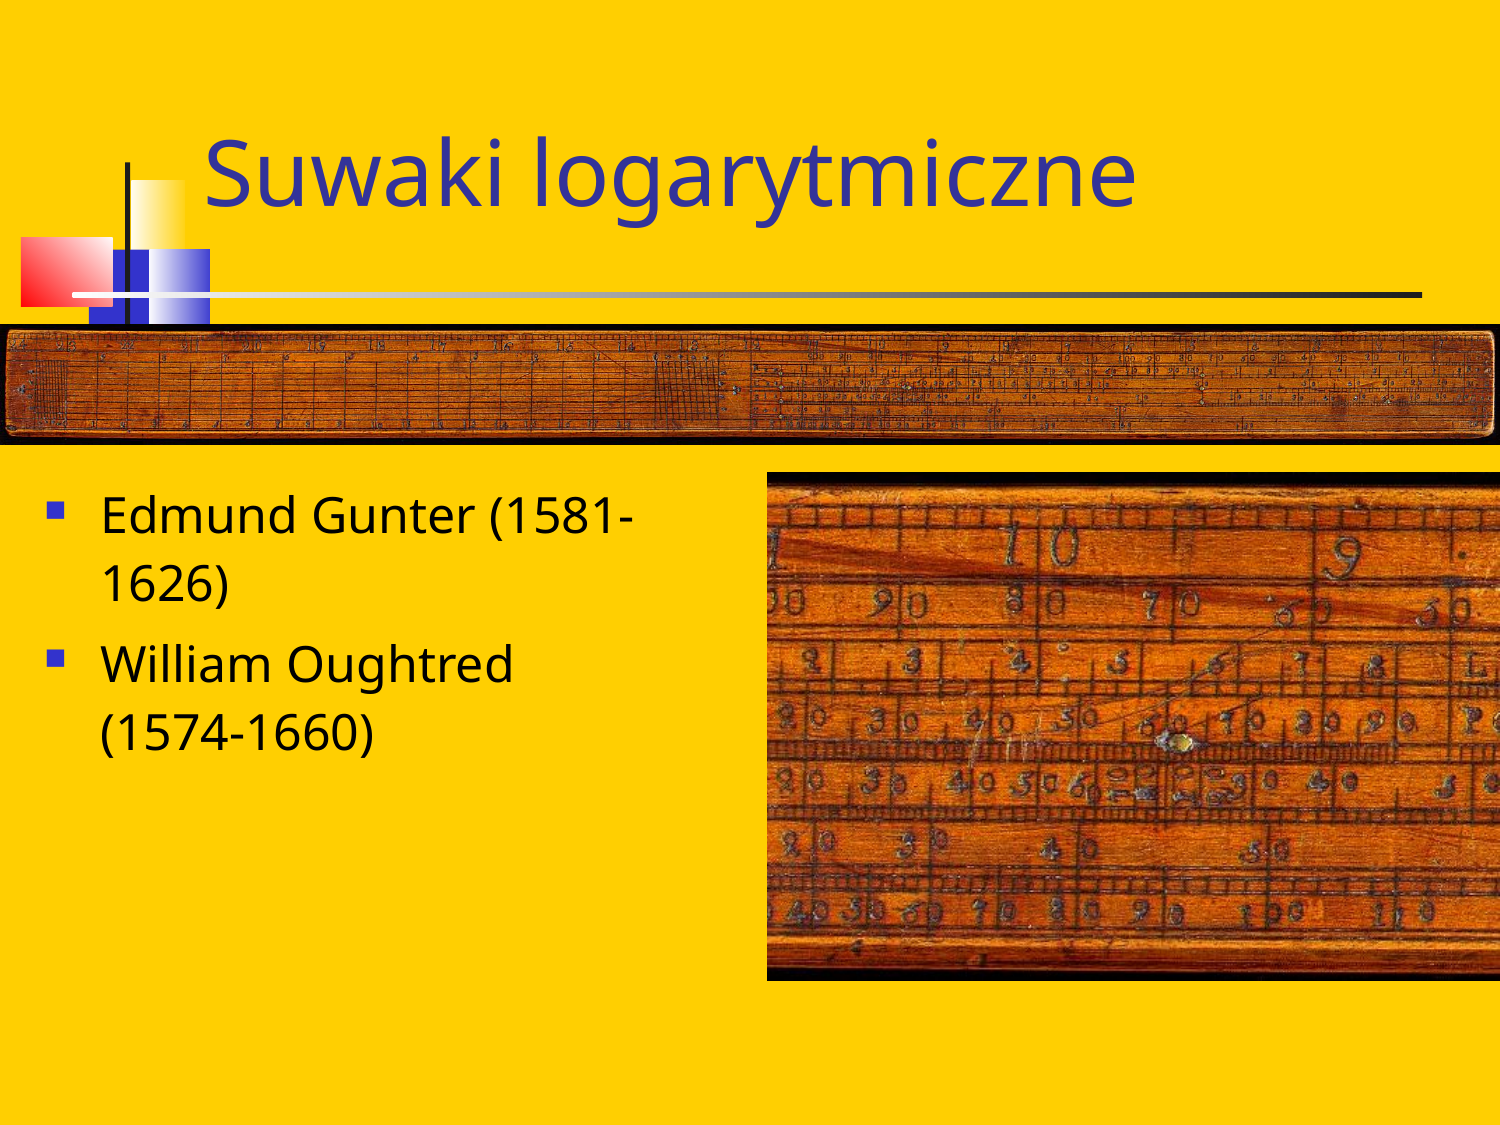

# Suwaki logarytmiczne
Edmund Gunter (1581-1626)
William Oughtred (1574-1660)